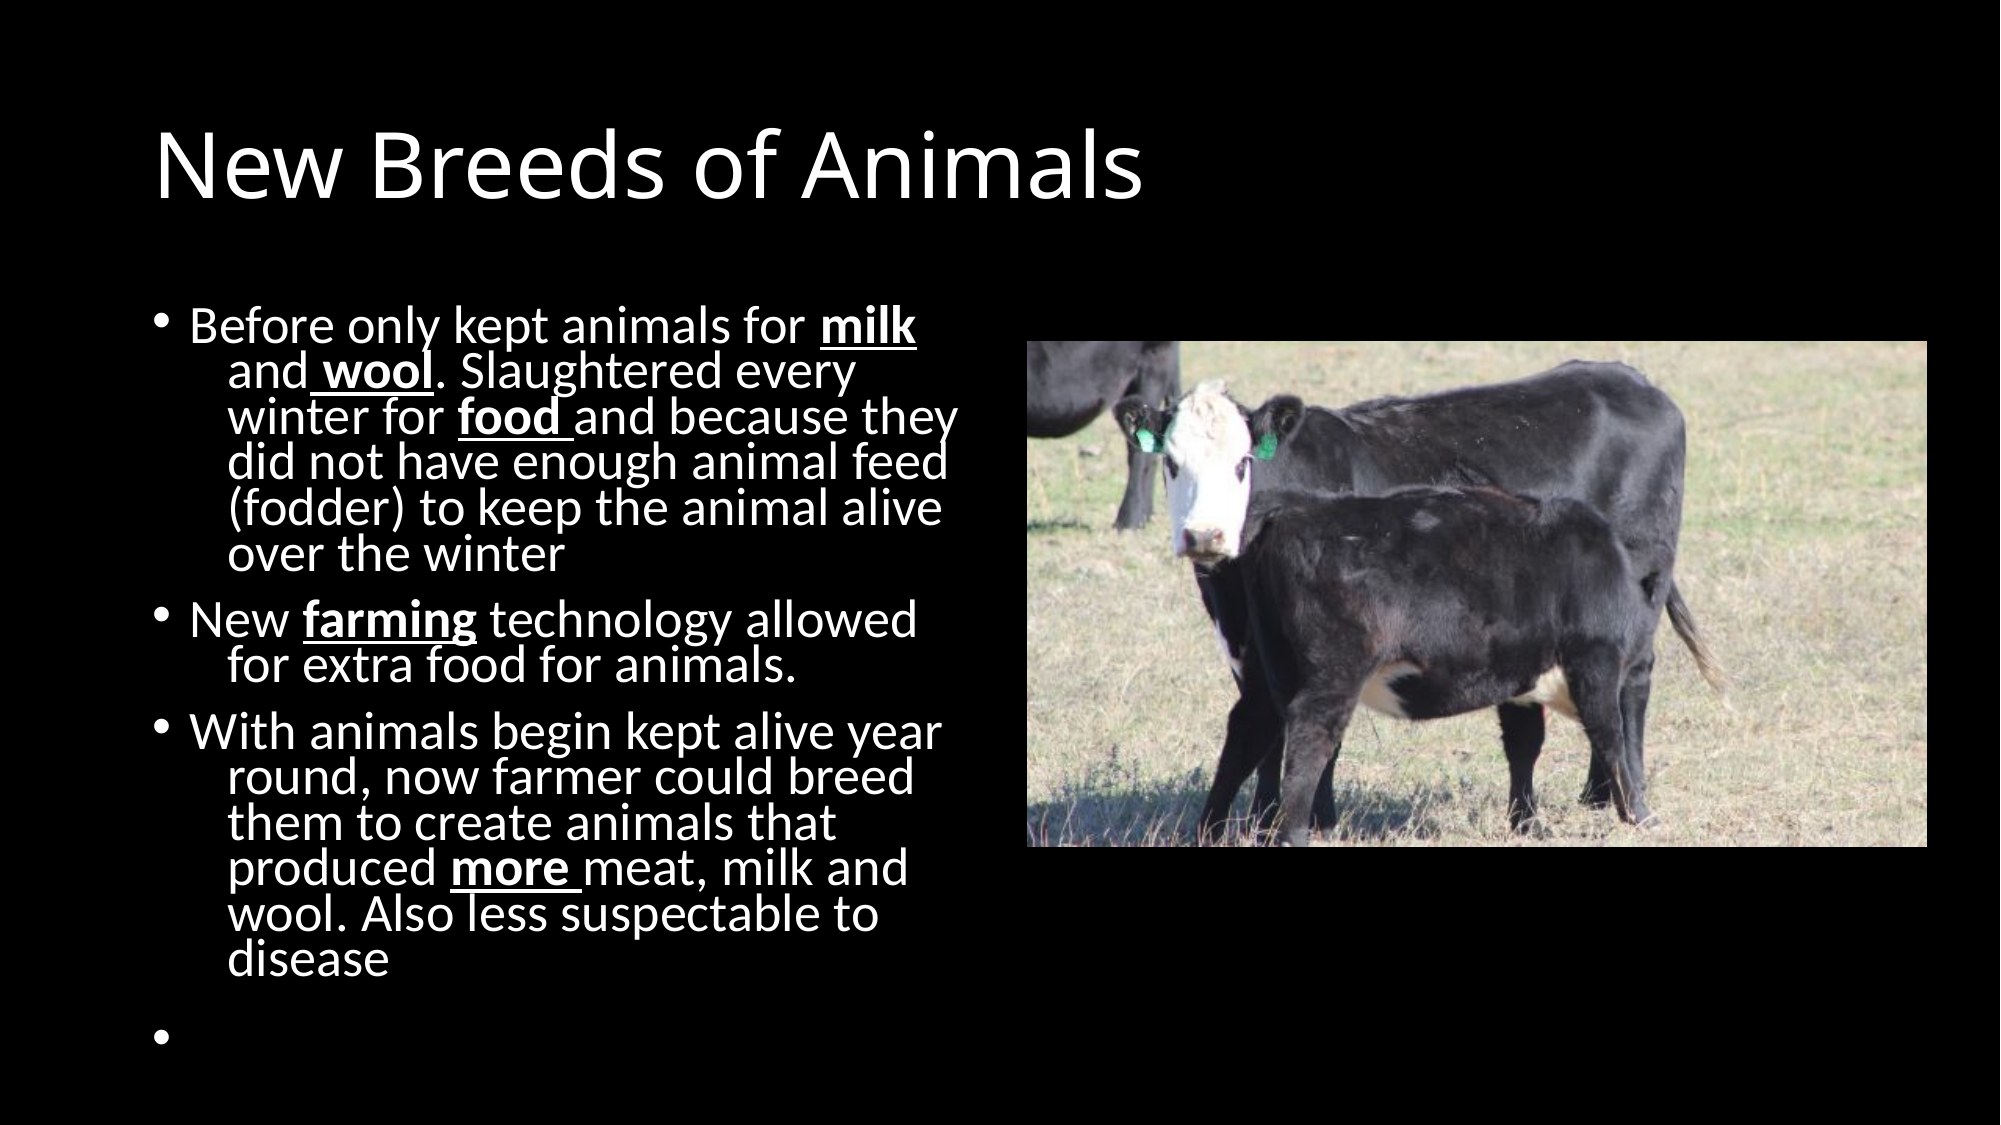

# New Breeds of Animals
Before only kept animals for milk and wool. Slaughtered every winter for food and because they did not have enough animal feed (fodder) to keep the animal alive over the winter
New farming technology allowed for extra food for animals.
With animals begin kept alive year round, now farmer could breed them to create animals that produced more meat, milk and wool. Also less suspectable to disease